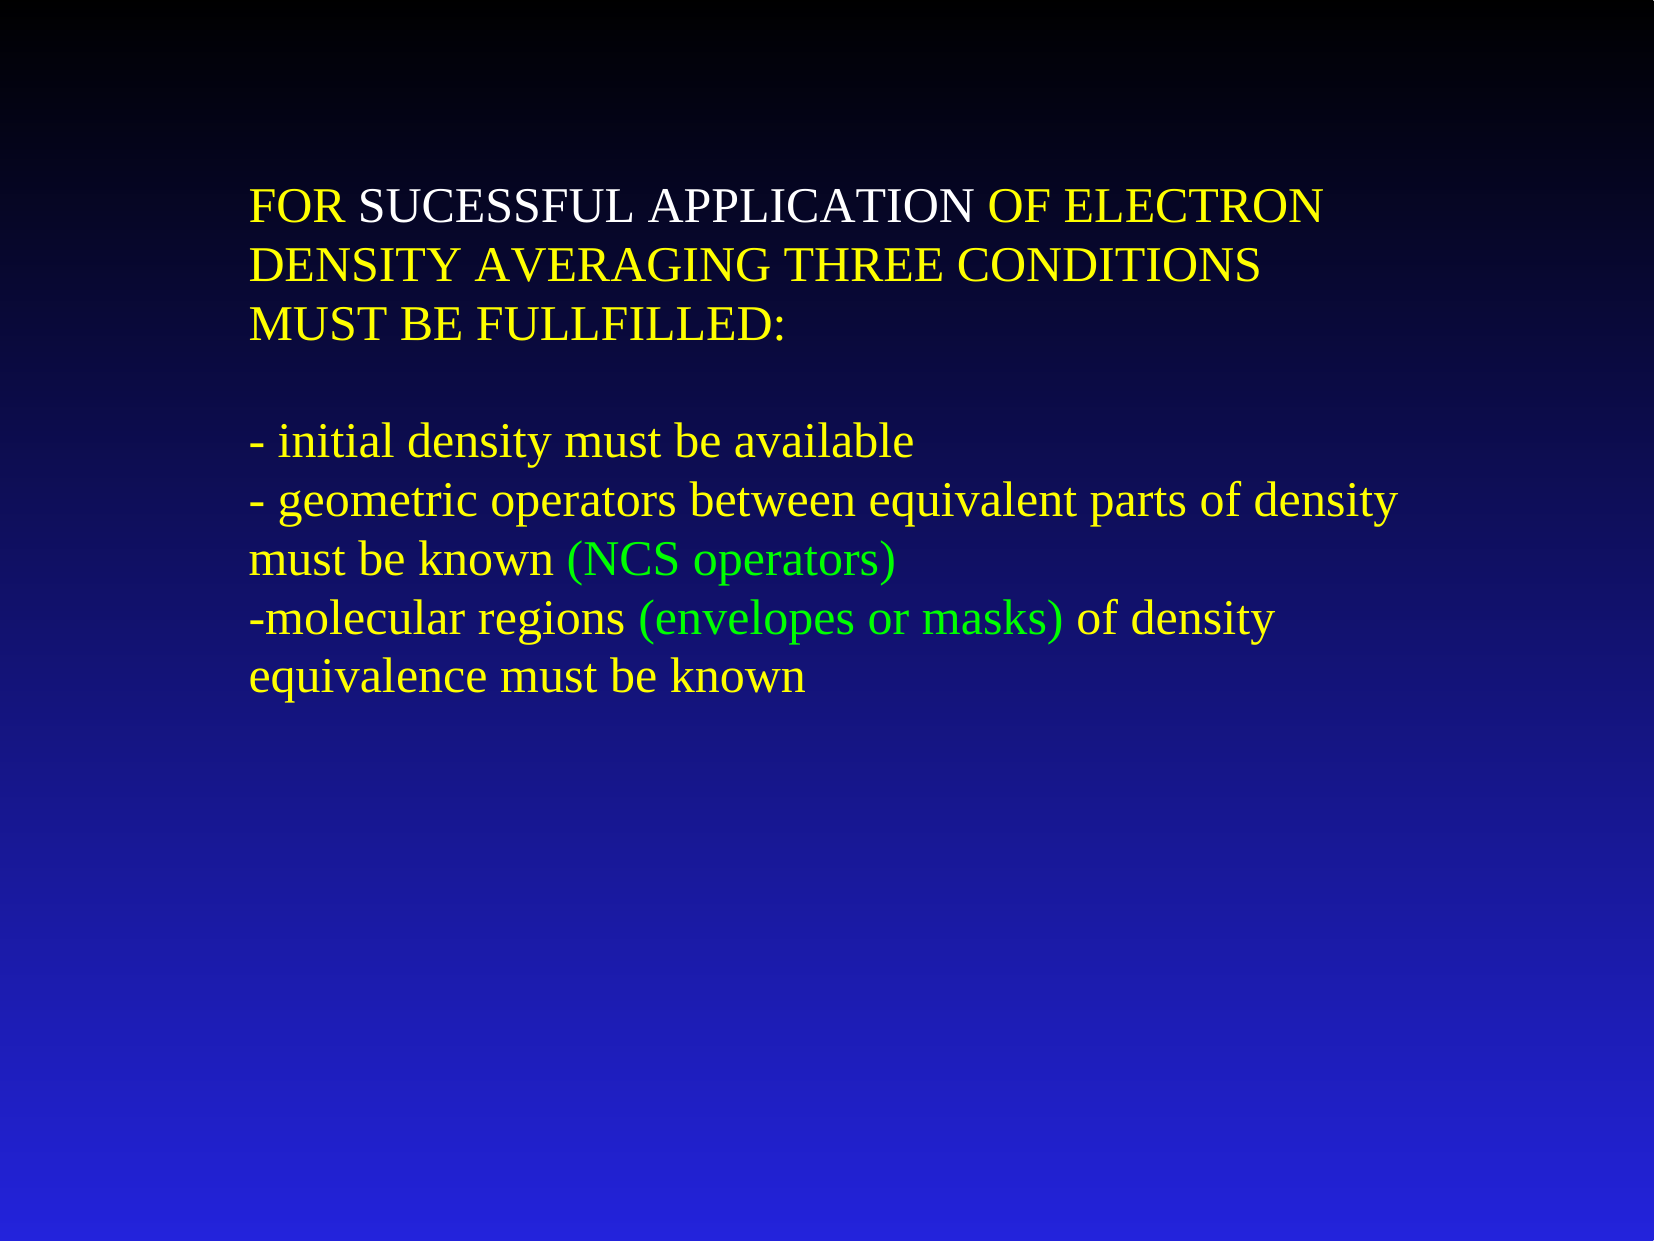

FOR SUCESSFUL APPLICATION OF ELECTRON DENSITY AVERAGING THREE CONDITIONS MUST BE FULLFILLED:
- initial density must be available
- geometric operators between equivalent parts of density must be known (NCS operators)
-molecular regions (envelopes or masks) of density equivalence must be known